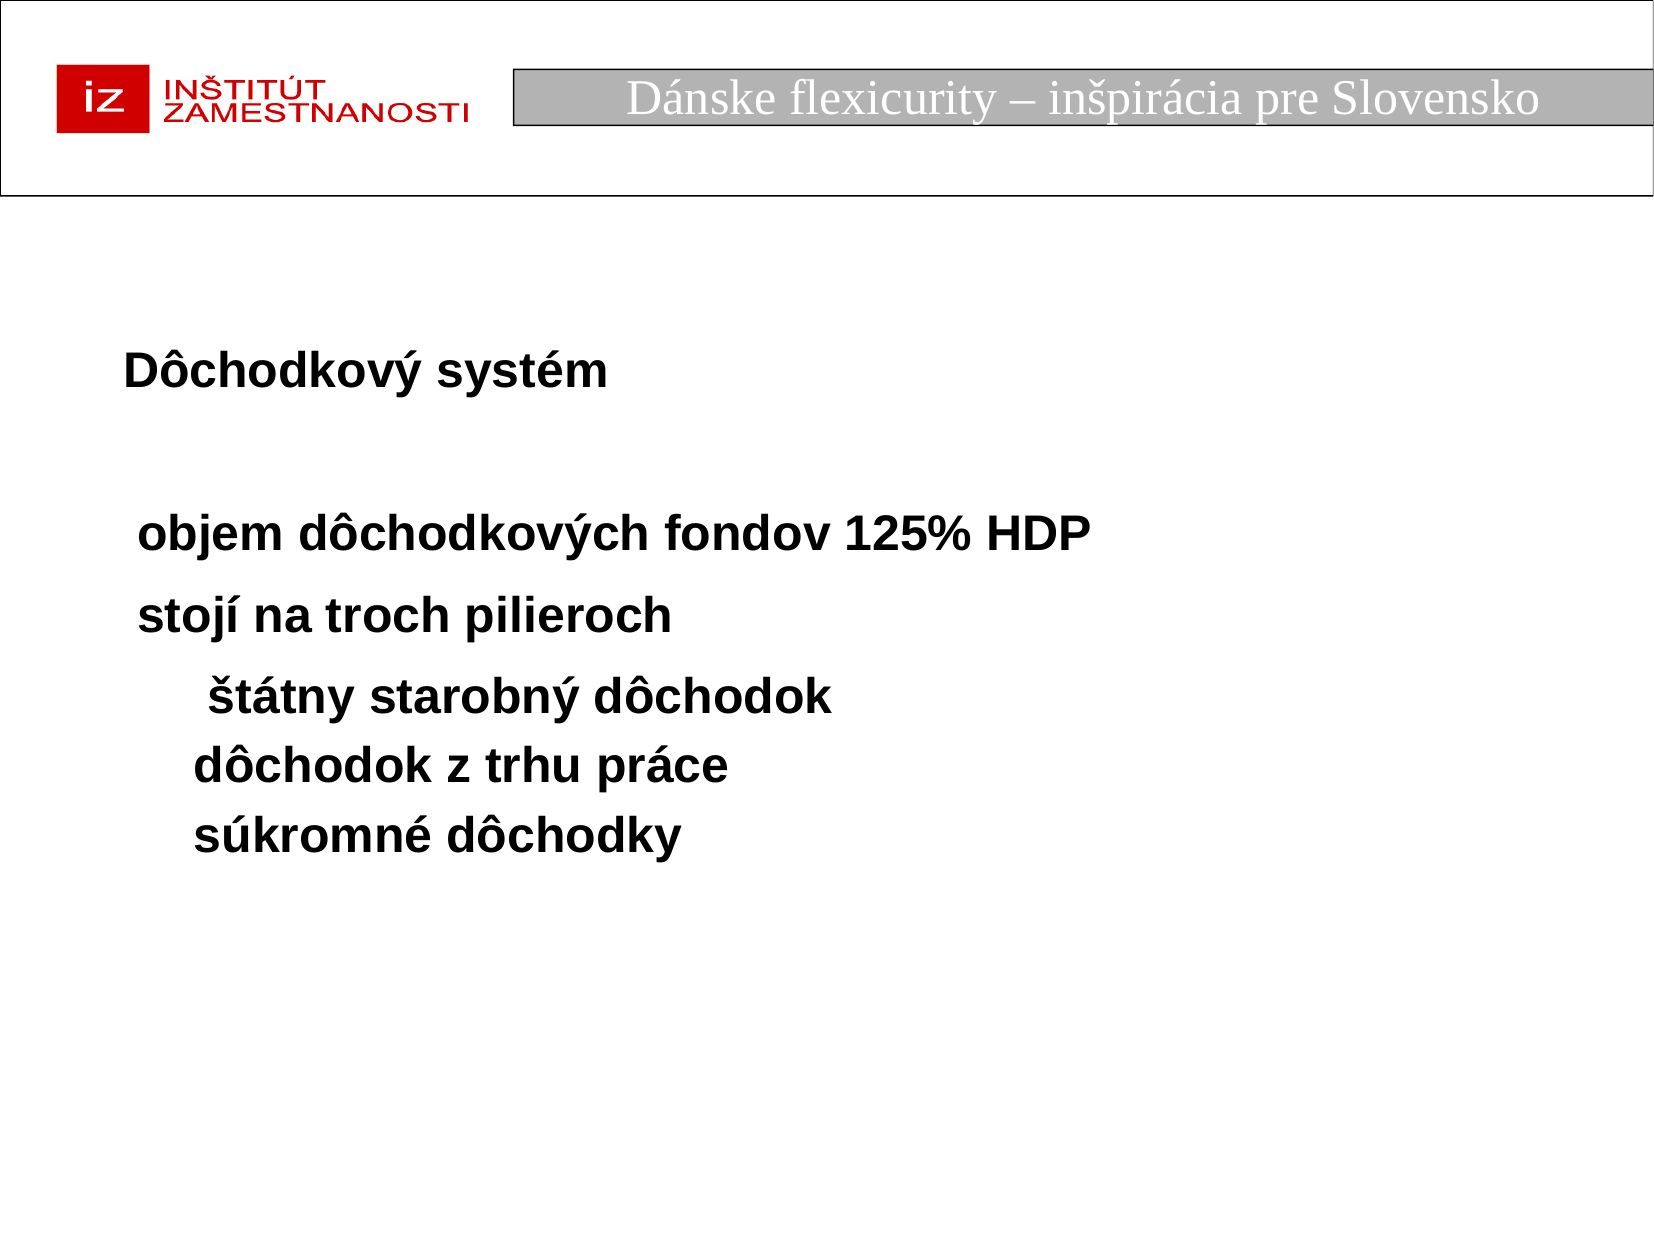

Dánske flexicurity – inšpirácia pre Slovensko
# Dôchodkový systém
 objem dôchodkových fondov 125% HDP
 stojí na troch pilieroch
 štátny starobný dôchodok
dôchodok z trhu práce
súkromné dôchodky